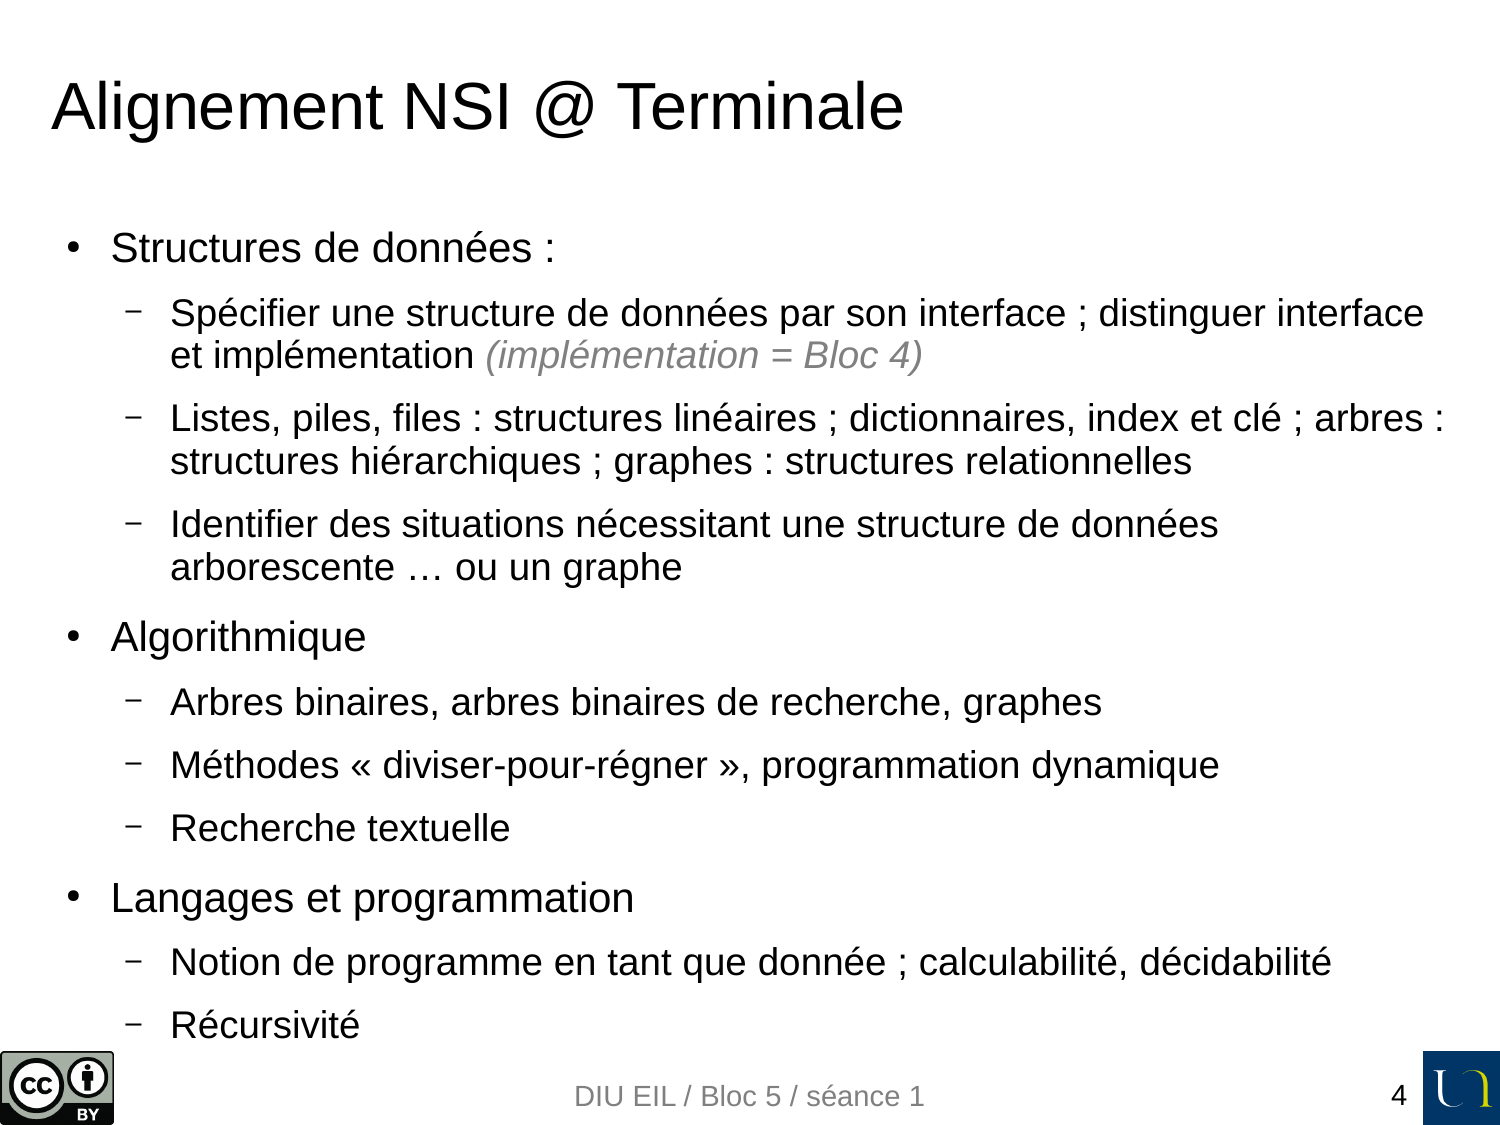

# Alignement NSI @ Terminale
Structures de données :
Spécifier une structure de données par son interface ; distinguer interface et implémentation (implémentation = Bloc 4)
Listes, piles, files : structures linéaires ; dictionnaires, index et clé ; arbres : structures hiérarchiques ; graphes : structures relationnelles
Identifier des situations nécessitant une structure de données arborescente … ou un graphe
Algorithmique
Arbres binaires, arbres binaires de recherche, graphes
Méthodes « diviser-pour-régner », programmation dynamique
Recherche textuelle
Langages et programmation
Notion de programme en tant que donnée ; calculabilité, décidabilité
Récursivité
4